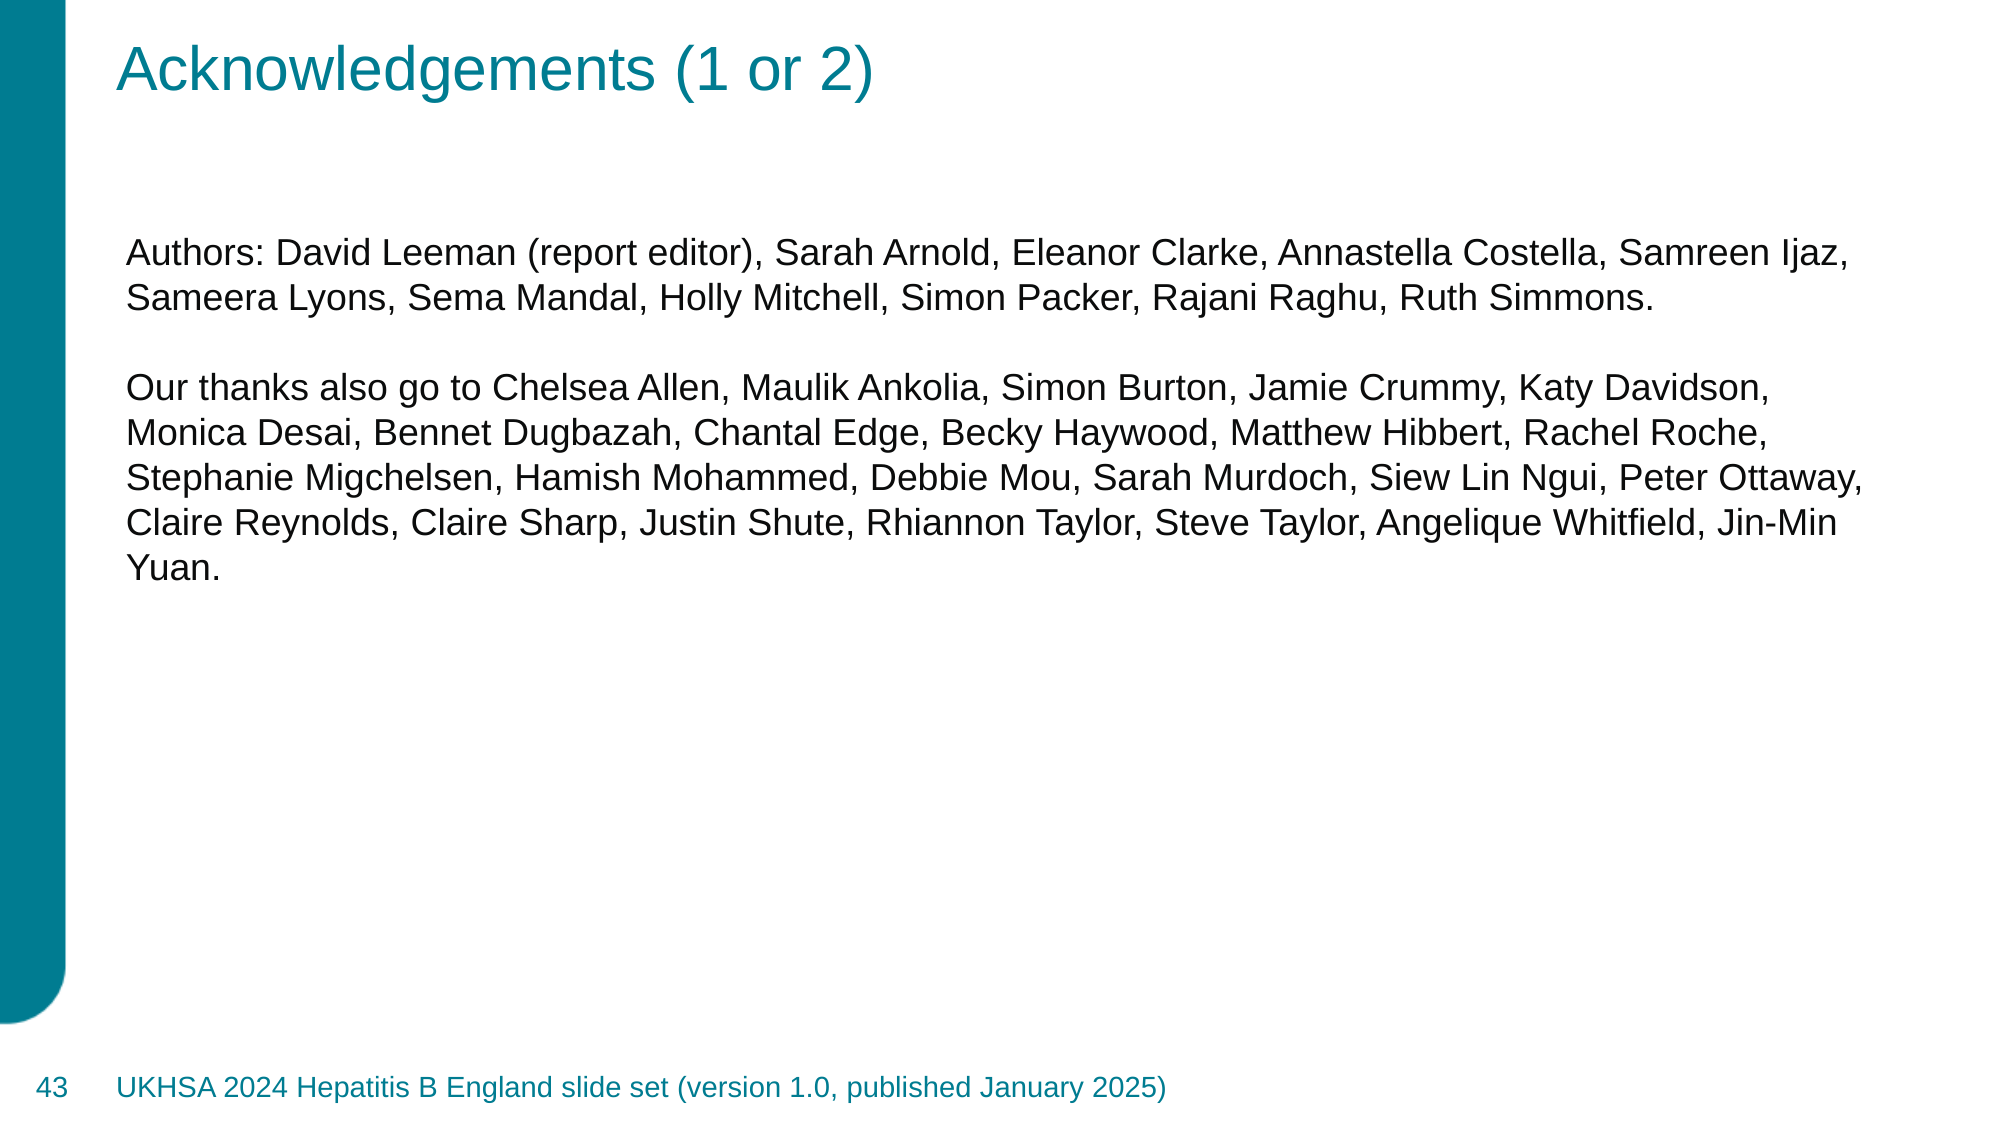

# Acknowledgements (1 or 2)
Authors: David Leeman (report editor), Sarah Arnold, Eleanor Clarke, Annastella Costella, Samreen Ijaz, Sameera Lyons, Sema Mandal, Holly Mitchell, Simon Packer, Rajani Raghu, Ruth Simmons.
Our thanks also go to Chelsea Allen, Maulik Ankolia, Simon Burton, Jamie Crummy, Katy Davidson, Monica Desai, Bennet Dugbazah, Chantal Edge, Becky Haywood, Matthew Hibbert, Rachel Roche, Stephanie Migchelsen, Hamish Mohammed, Debbie Mou, Sarah Murdoch, Siew Lin Ngui, Peter Ottaway, Claire Reynolds, Claire Sharp, Justin Shute, Rhiannon Taylor, Steve Taylor, Angelique Whitfield, Jin-Min Yuan.
UKHSA 2024 Hepatitis B England slide set (version 1.0, published January 2025)